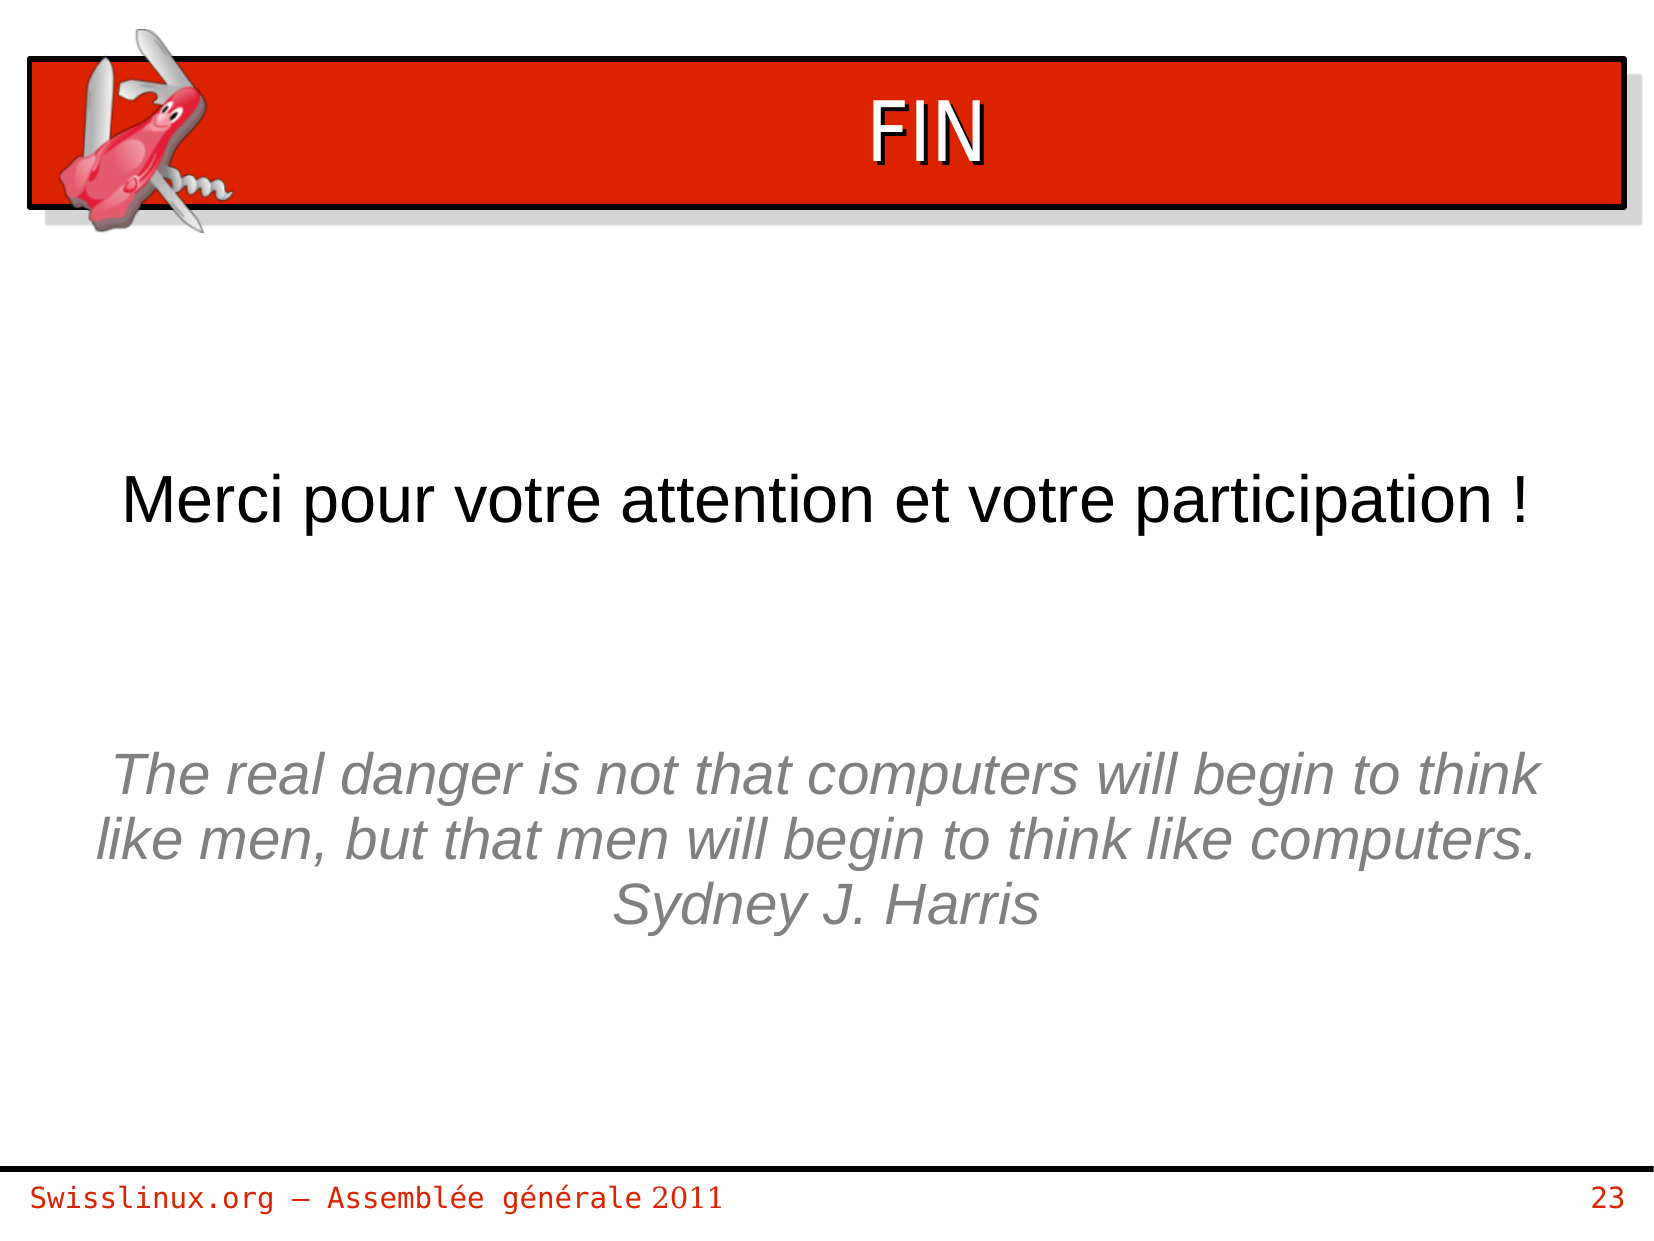

# FIN
Merci pour votre attention et votre participation !
The real danger is not that computers will begin to think like men, but that men will begin to think like computers. Sydney J. Harris
26 Janvier 2007
23